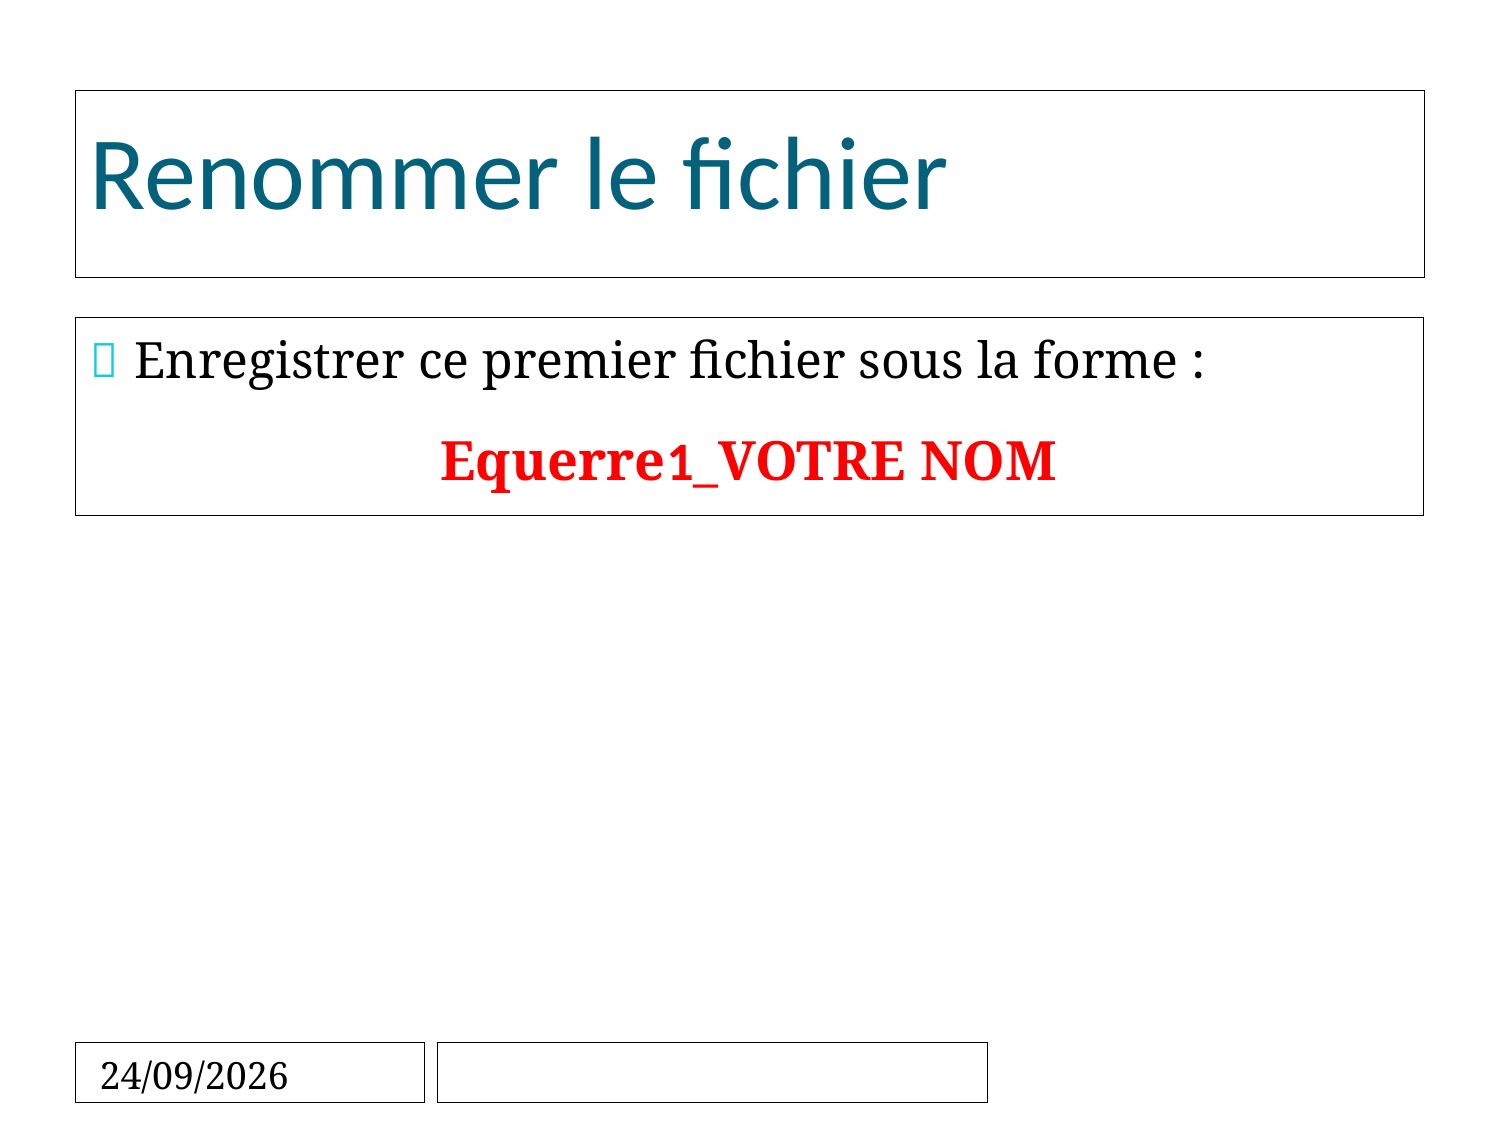

# Renommer le fichier
Enregistrer ce premier fichier sous la forme :
Equerre1_VOTRE NOM